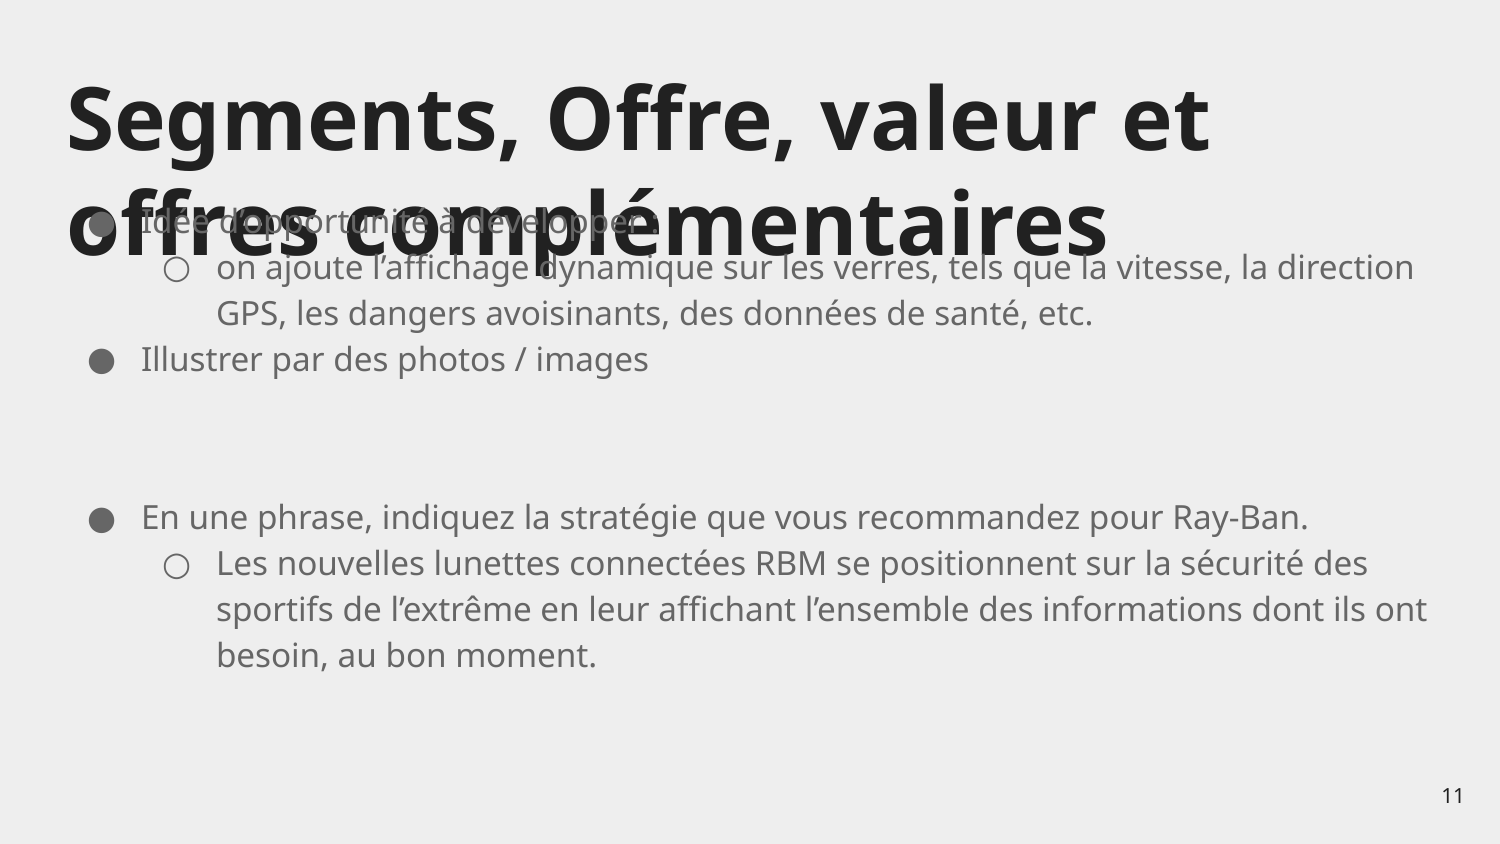

# Segments, Offre, valeur et offres complémentaires
Idée d’opportunité à développer :
on ajoute l’affichage dynamique sur les verres, tels que la vitesse, la direction GPS, les dangers avoisinants, des données de santé, etc.
Illustrer par des photos / images
En une phrase, indiquez la stratégie que vous recommandez pour Ray-Ban.
Les nouvelles lunettes connectées RBM se positionnent sur la sécurité des sportifs de l’extrême en leur affichant l’ensemble des informations dont ils ont besoin, au bon moment.